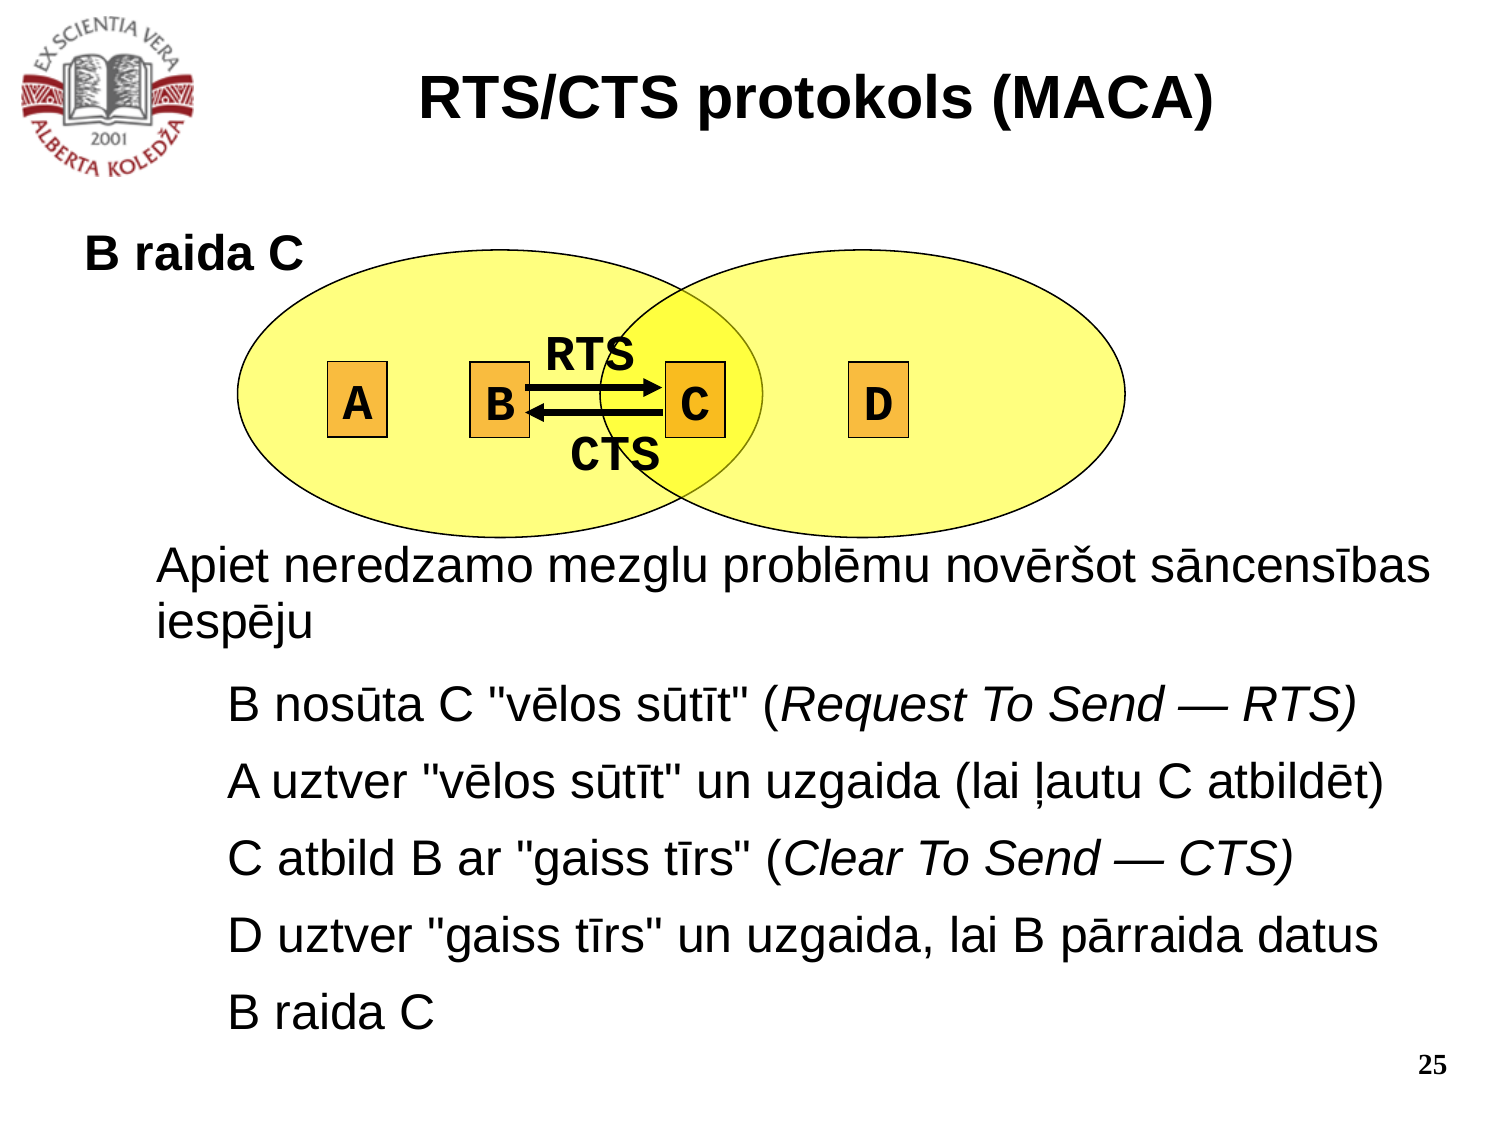

# RTS/CTS protokols (MACA)
B raida C
RTS
A
B
C
D
CTS
Apiet neredzamo mezglu problēmu novēršot sāncensības iespēju
B nosūta C "vēlos sūtīt" (Request To Send — RTS)
A uztver "vēlos sūtīt" un uzgaida (lai ļautu C atbildēt)
C atbild B ar "gaiss tīrs" (Clear To Send — CTS)
D uztver "gaiss tīrs" un uzgaida, lai B pārraida datus
B raida C